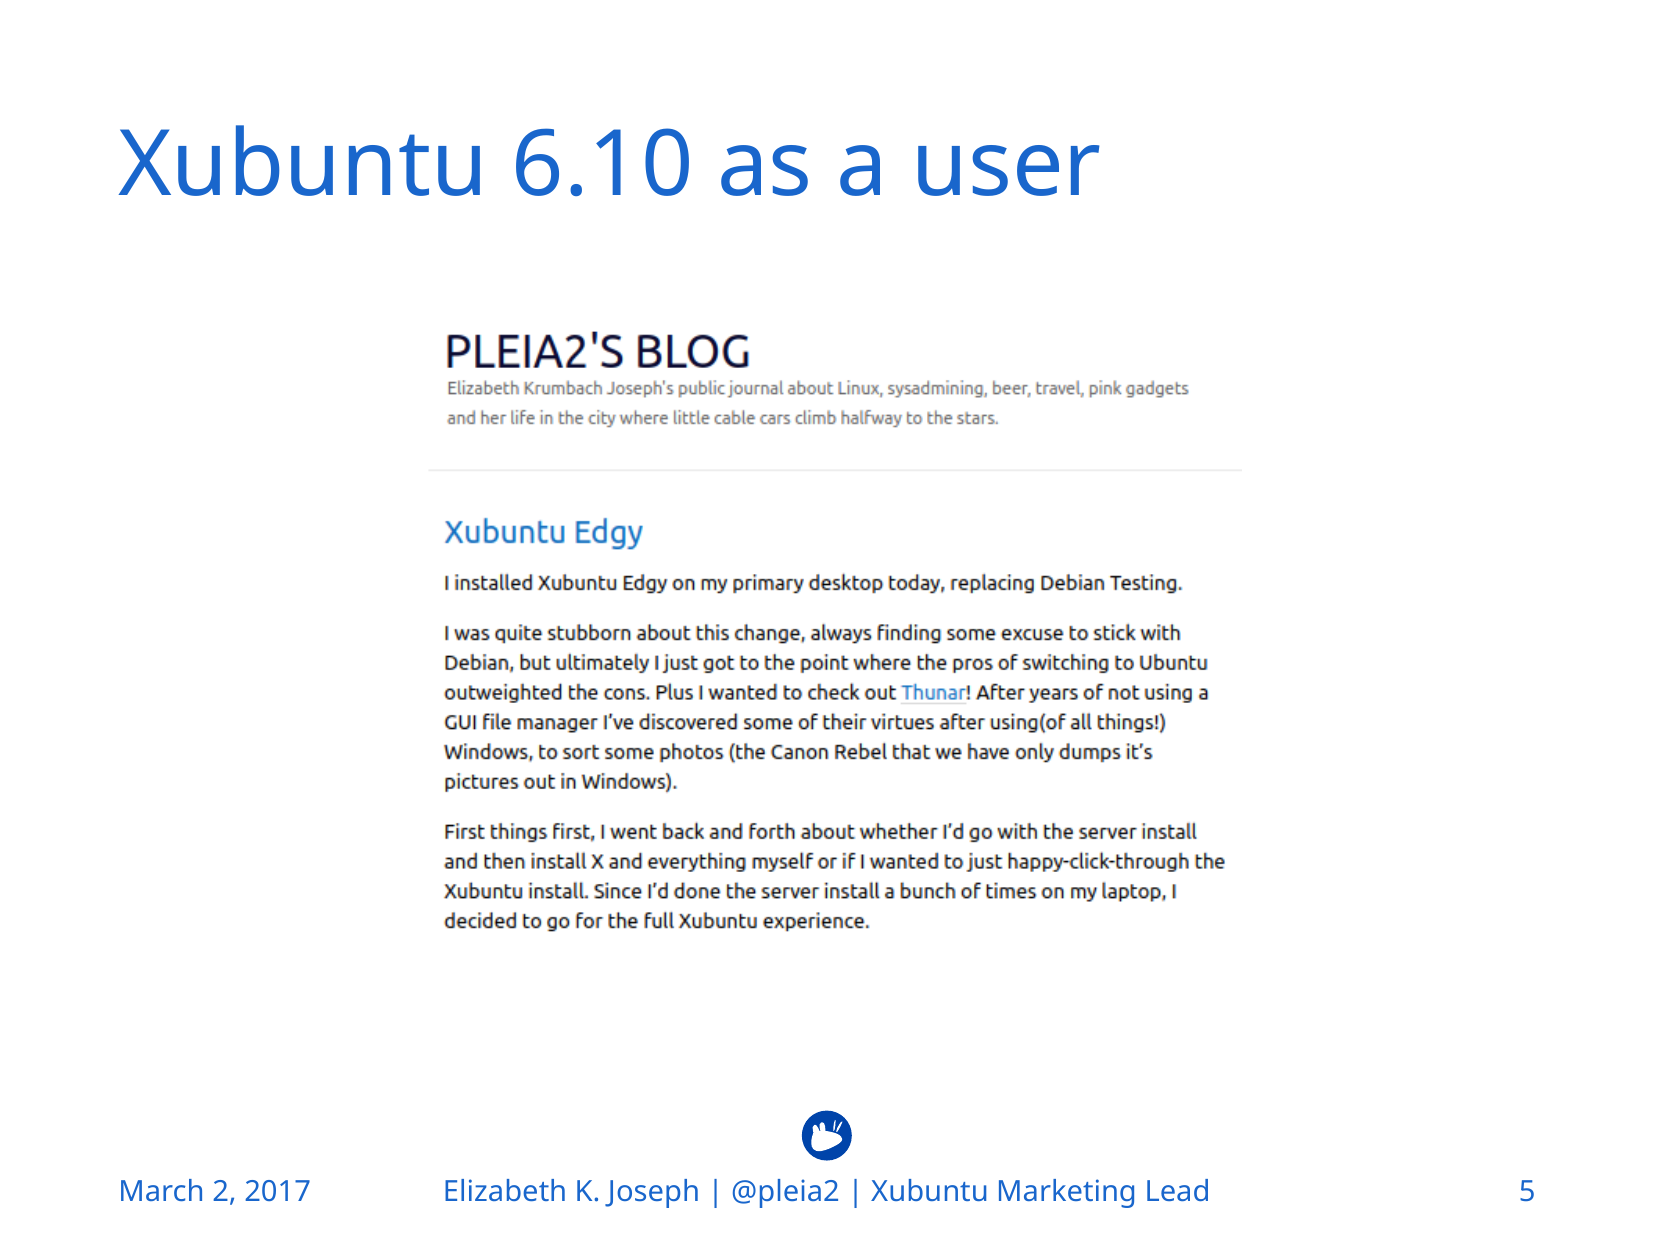

# Xubuntu 6.10 as a user
Elizabeth K. Joseph | @pleia2 | Xubuntu Marketing Lead
March 2, 2017
5